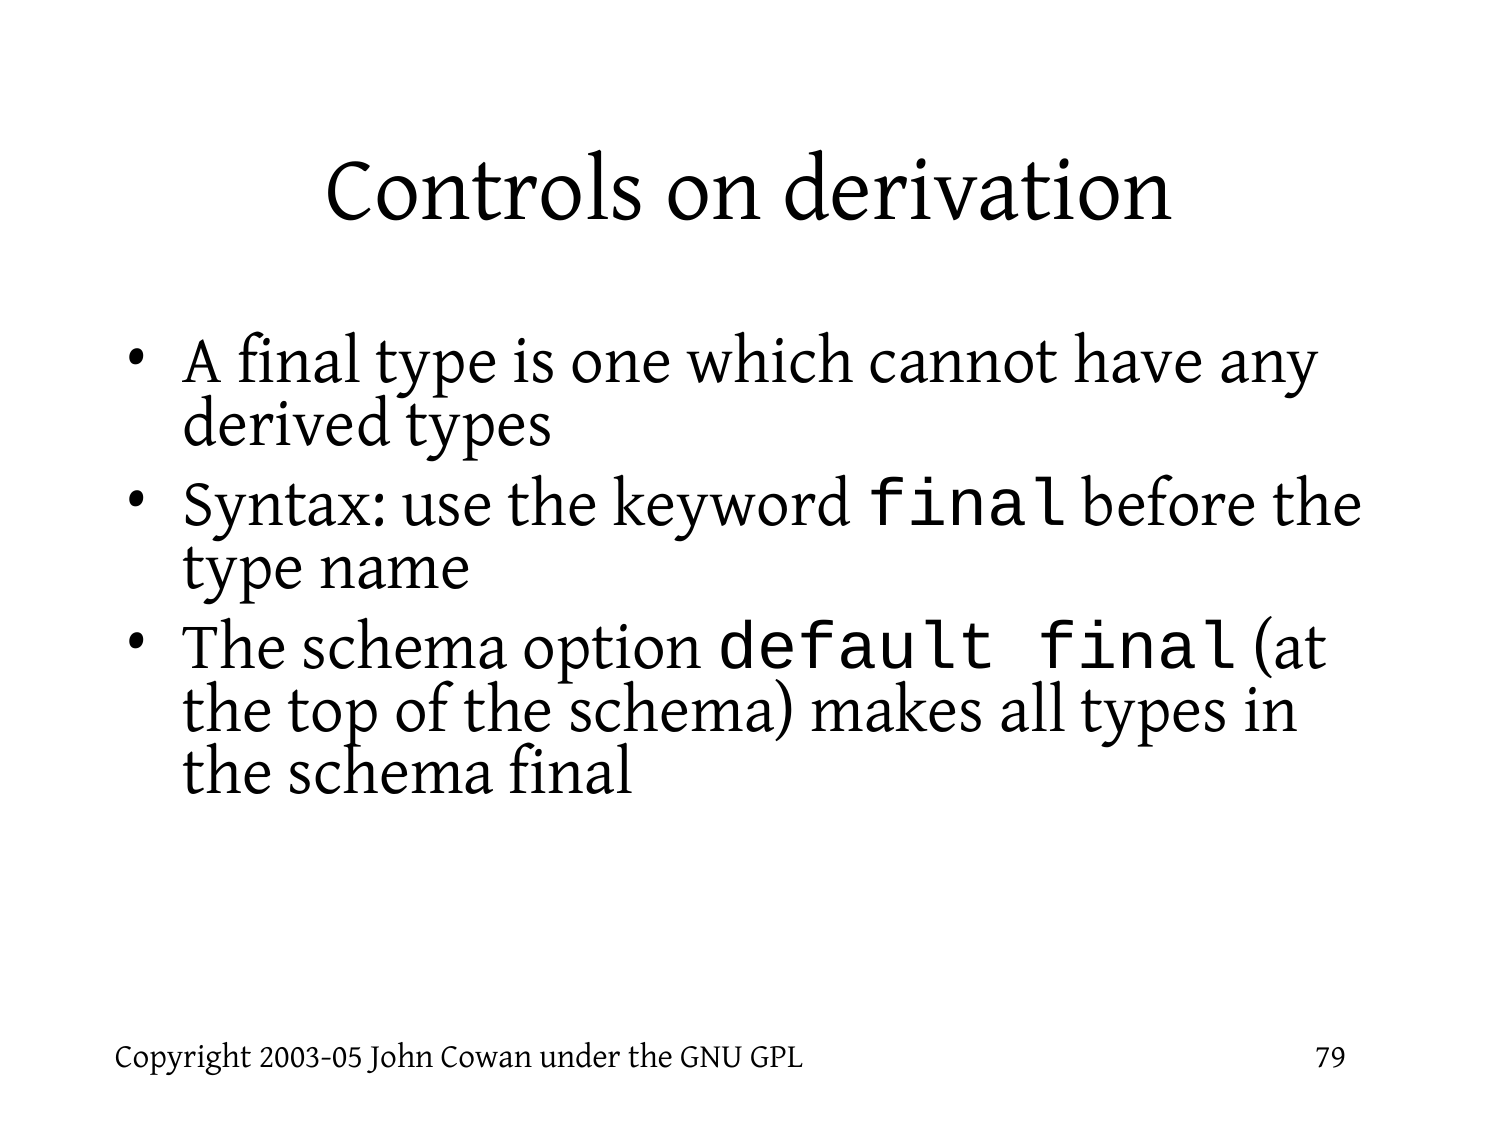

# Controls on derivation
A final type is one which cannot have any derived types
Syntax: use the keyword final before the type name
The schema option default final (at the top of the schema) makes all types in the schema final